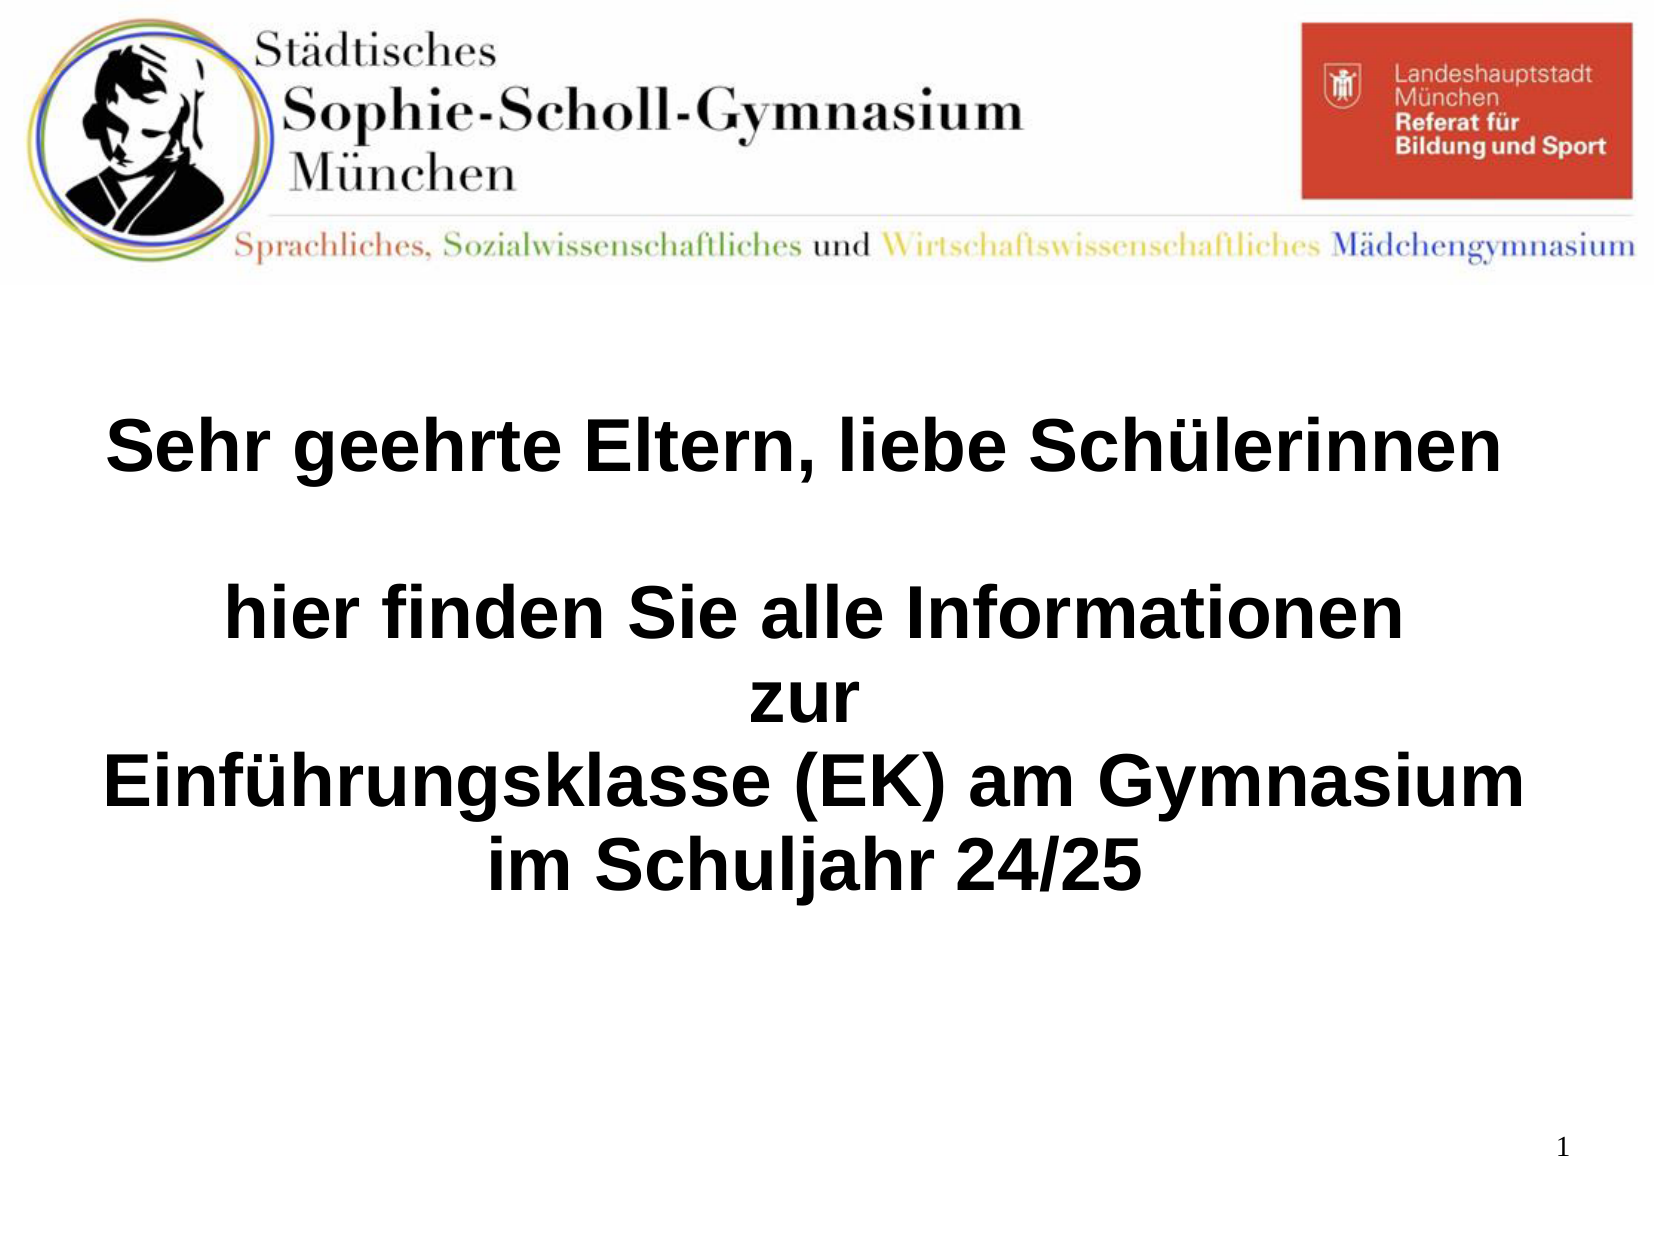

# Sehr geehrte Eltern, liebe Schülerinnen hier finden Sie alle Informationen zur Einführungsklasse (EK) am Gymnasium im Schuljahr 24/25
1